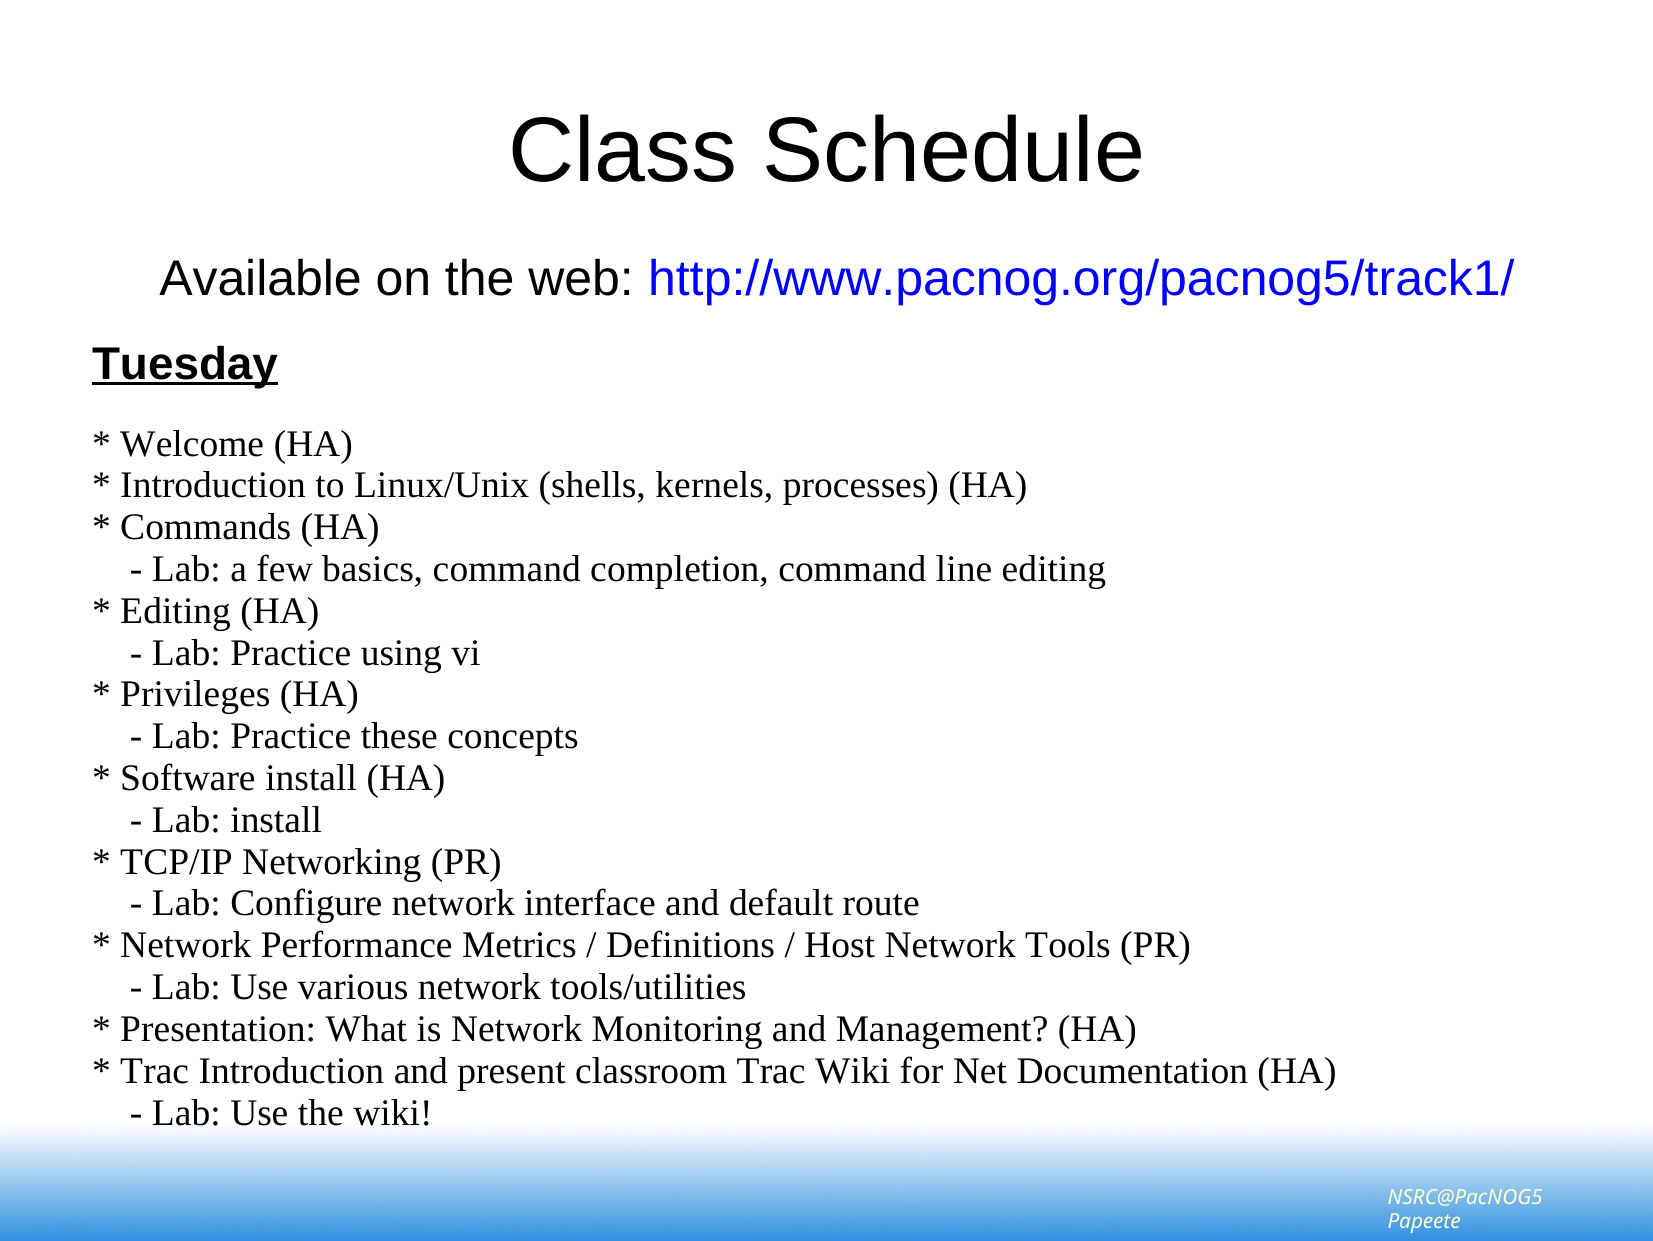

# Class Schedule
Available on the web: http://www.pacnog.org/pacnog5/track1/
Tuesday
* Welcome (HA)
* Introduction to Linux/Unix (shells, kernels, processes) (HA)
* Commands (HA)
 - Lab: a few basics, command completion, command line editing
* Editing (HA)
 - Lab: Practice using vi
* Privileges (HA)
 - Lab: Practice these concepts
* Software install (HA)
 - Lab: install
* TCP/IP Networking (PR)
 - Lab: Configure network interface and default route
* Network Performance Metrics / Definitions / Host Network Tools (PR)
 - Lab: Use various network tools/utilities
* Presentation: What is Network Monitoring and Management? (HA)
* Trac Introduction and present classroom Trac Wiki for Net Documentation (HA)
 - Lab: Use the wiki!